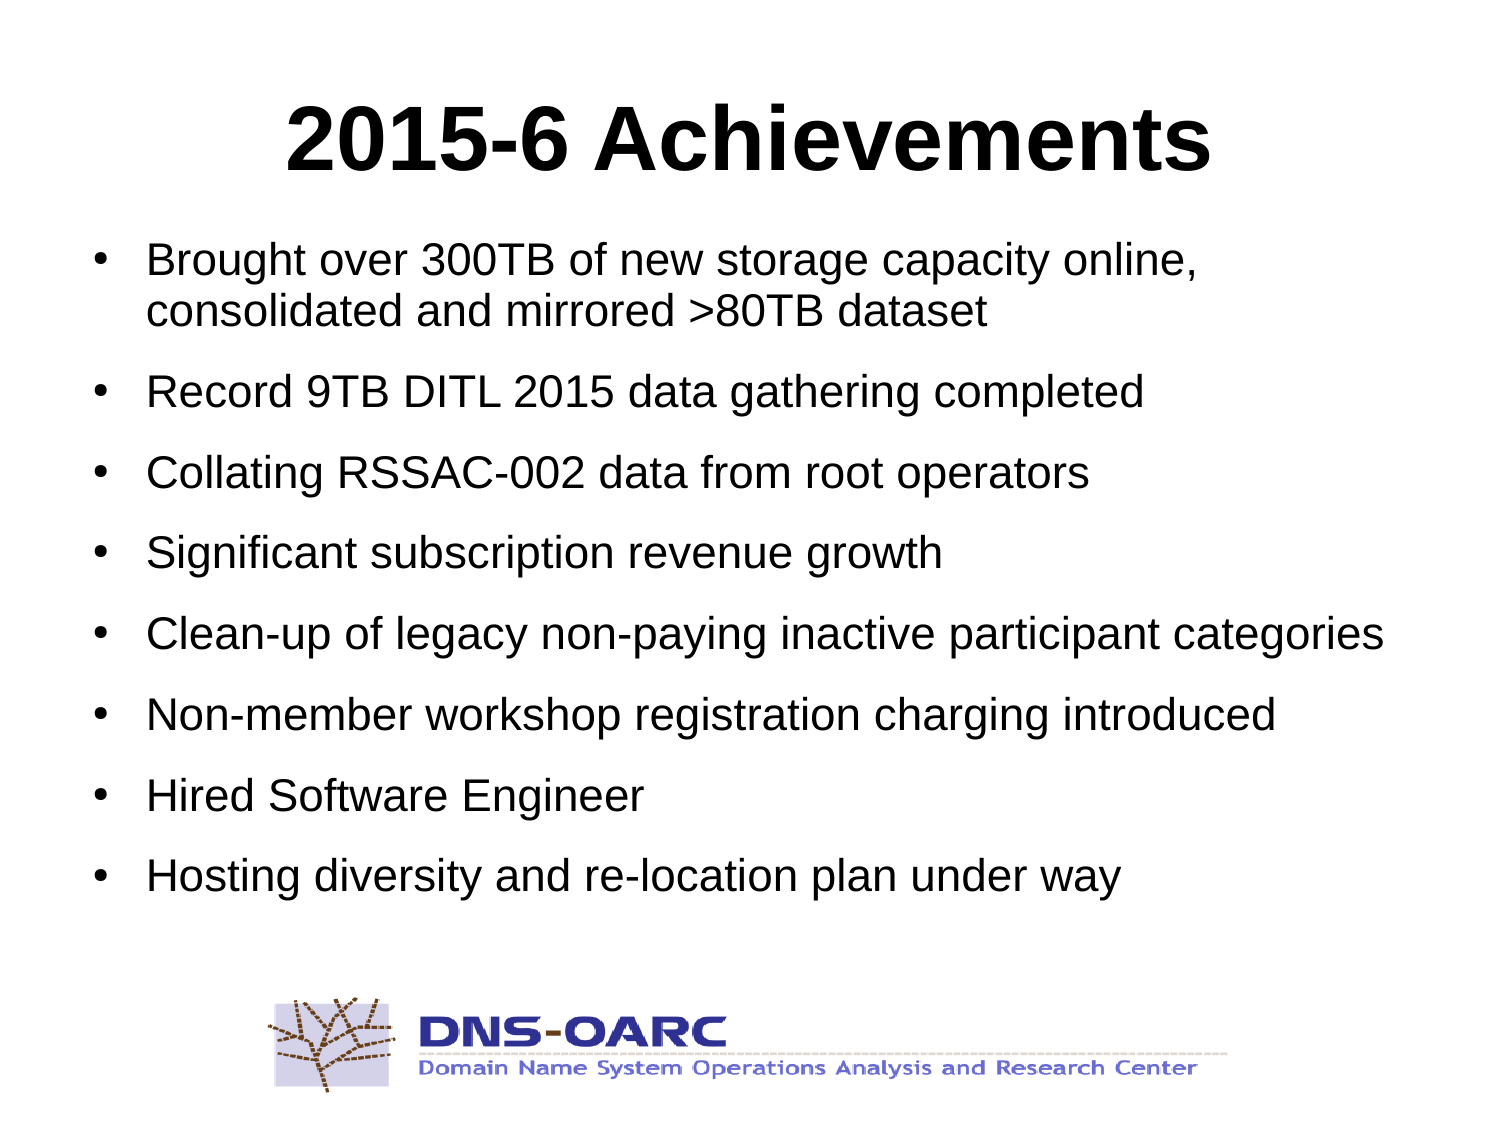

# 2015-6 Achievements
Brought over 300TB of new storage capacity online, consolidated and mirrored >80TB dataset
Record 9TB DITL 2015 data gathering completed
Collating RSSAC-002 data from root operators
Significant subscription revenue growth
Clean-up of legacy non-paying inactive participant categories
Non-member workshop registration charging introduced
Hired Software Engineer
Hosting diversity and re-location plan under way